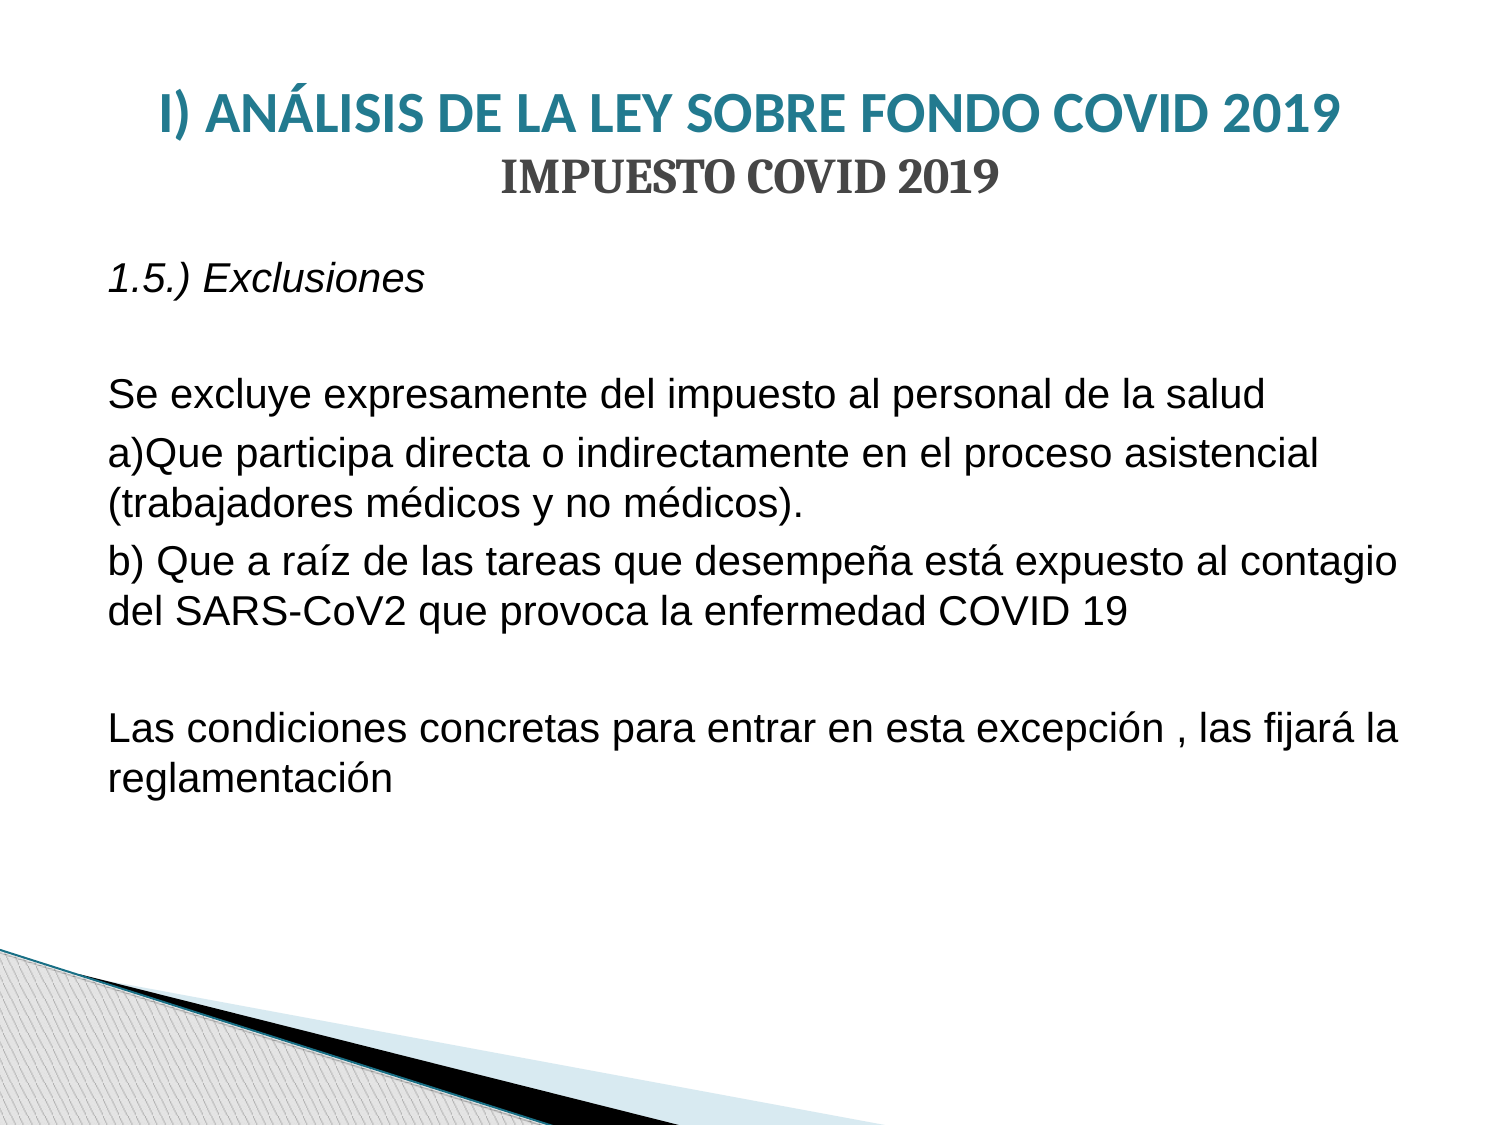

I) ANÁLISIS DE LA LEY SOBRE FONDO COVID 2019
IMPUESTO COVID 2019
# 1.5.) Exclusiones
Se excluye expresamente del impuesto al personal de la salud
a)Que participa directa o indirectamente en el proceso asistencial (trabajadores médicos y no médicos).
b) Que a raíz de las tareas que desempeña está expuesto al contagio del SARS-CoV2 que provoca la enfermedad COVID 19
Las condiciones concretas para entrar en esta excepción , las fijará la reglamentación